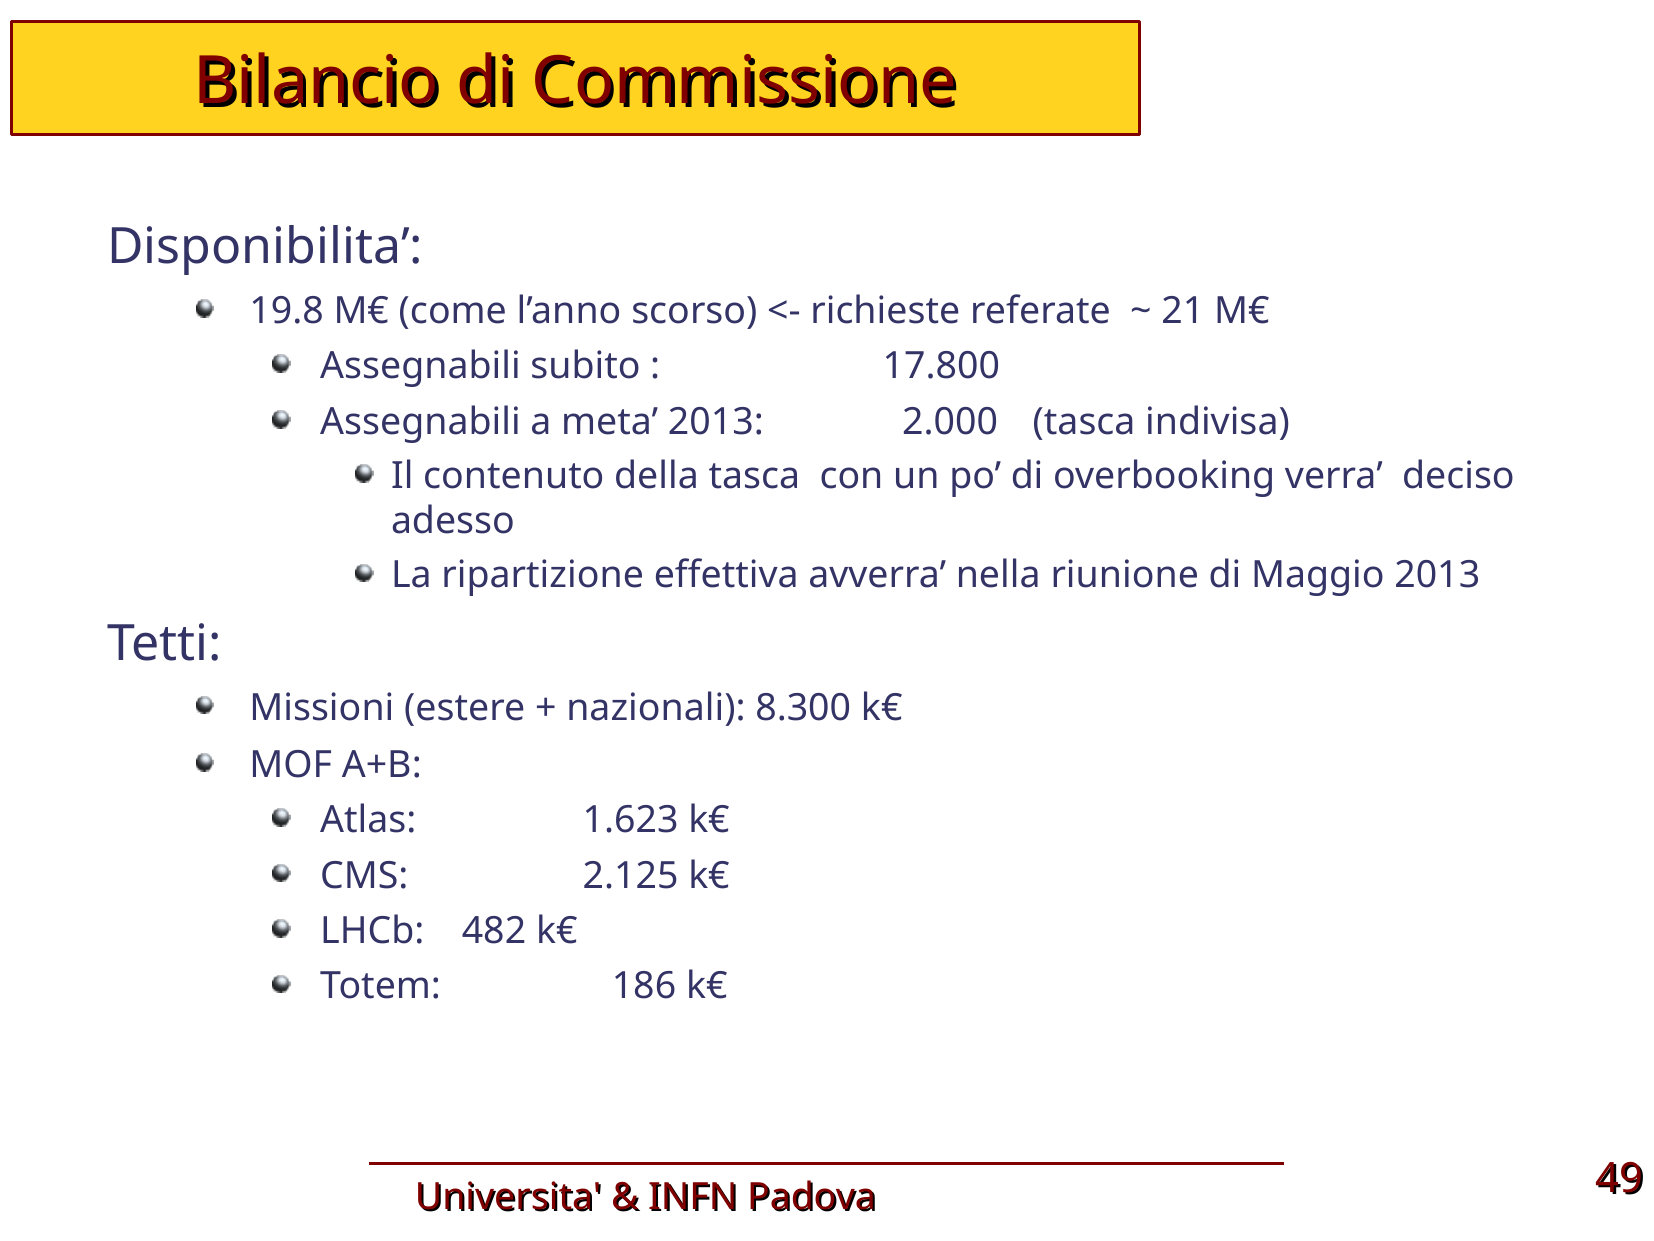

# Bilancio di Commissione
Disponibilita’:
19.8 M€ (come l’anno scorso) <- richieste referate ~ 21 M€
Assegnabili subito :		17.800
Assegnabili a meta’ 2013:	 2.000	(tasca indivisa)
Il contenuto della tasca con un po’ di overbooking verra’ deciso adesso
La ripartizione effettiva avverra’ nella riunione di Maggio 2013
Tetti:
Missioni (estere + nazionali): 8.300 k€
MOF A+B:
Atlas:		1.623 k€
CMS:		2.125 k€
LHCb:	 482 k€
Totem:	 186 k€